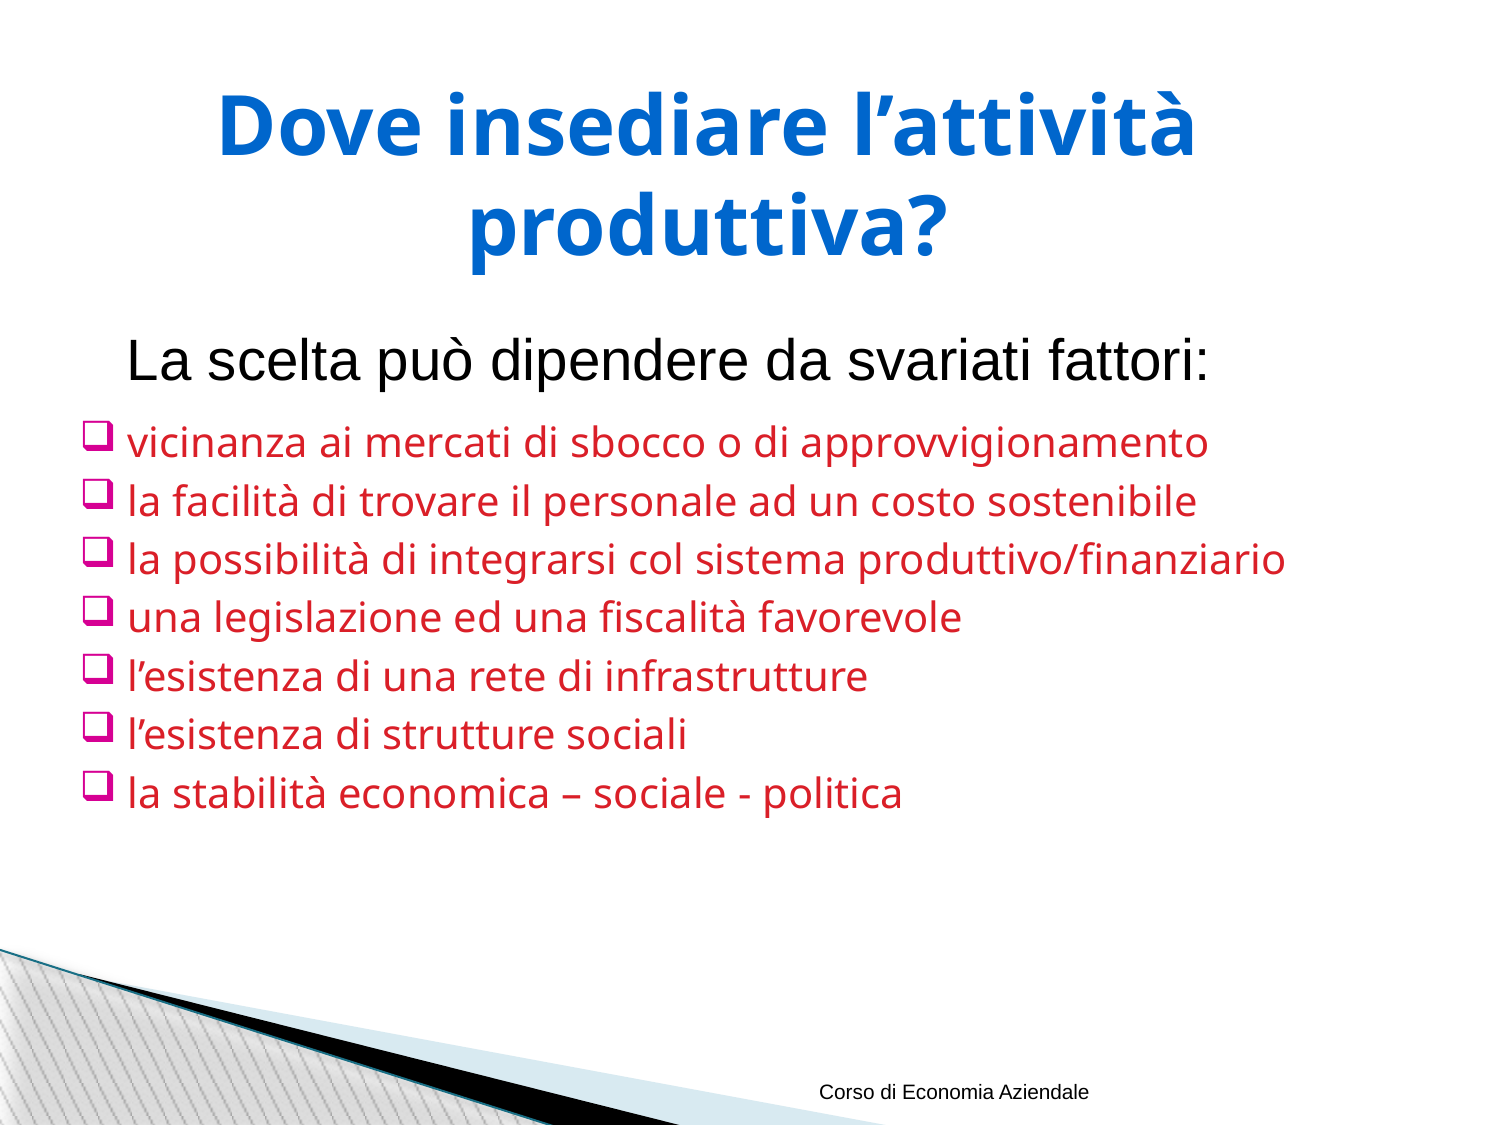

Dove insediare l’attività produttiva?
La scelta può dipendere da svariati fattori:
 vicinanza ai mercati di sbocco o di approvvigionamento
 la facilità di trovare il personale ad un costo sostenibile
 la possibilità di integrarsi col sistema produttivo/finanziario
 una legislazione ed una fiscalità favorevole
 l’esistenza di una rete di infrastrutture
 l’esistenza di strutture sociali
 la stabilità economica – sociale - politica
Corso di Economia Aziendale